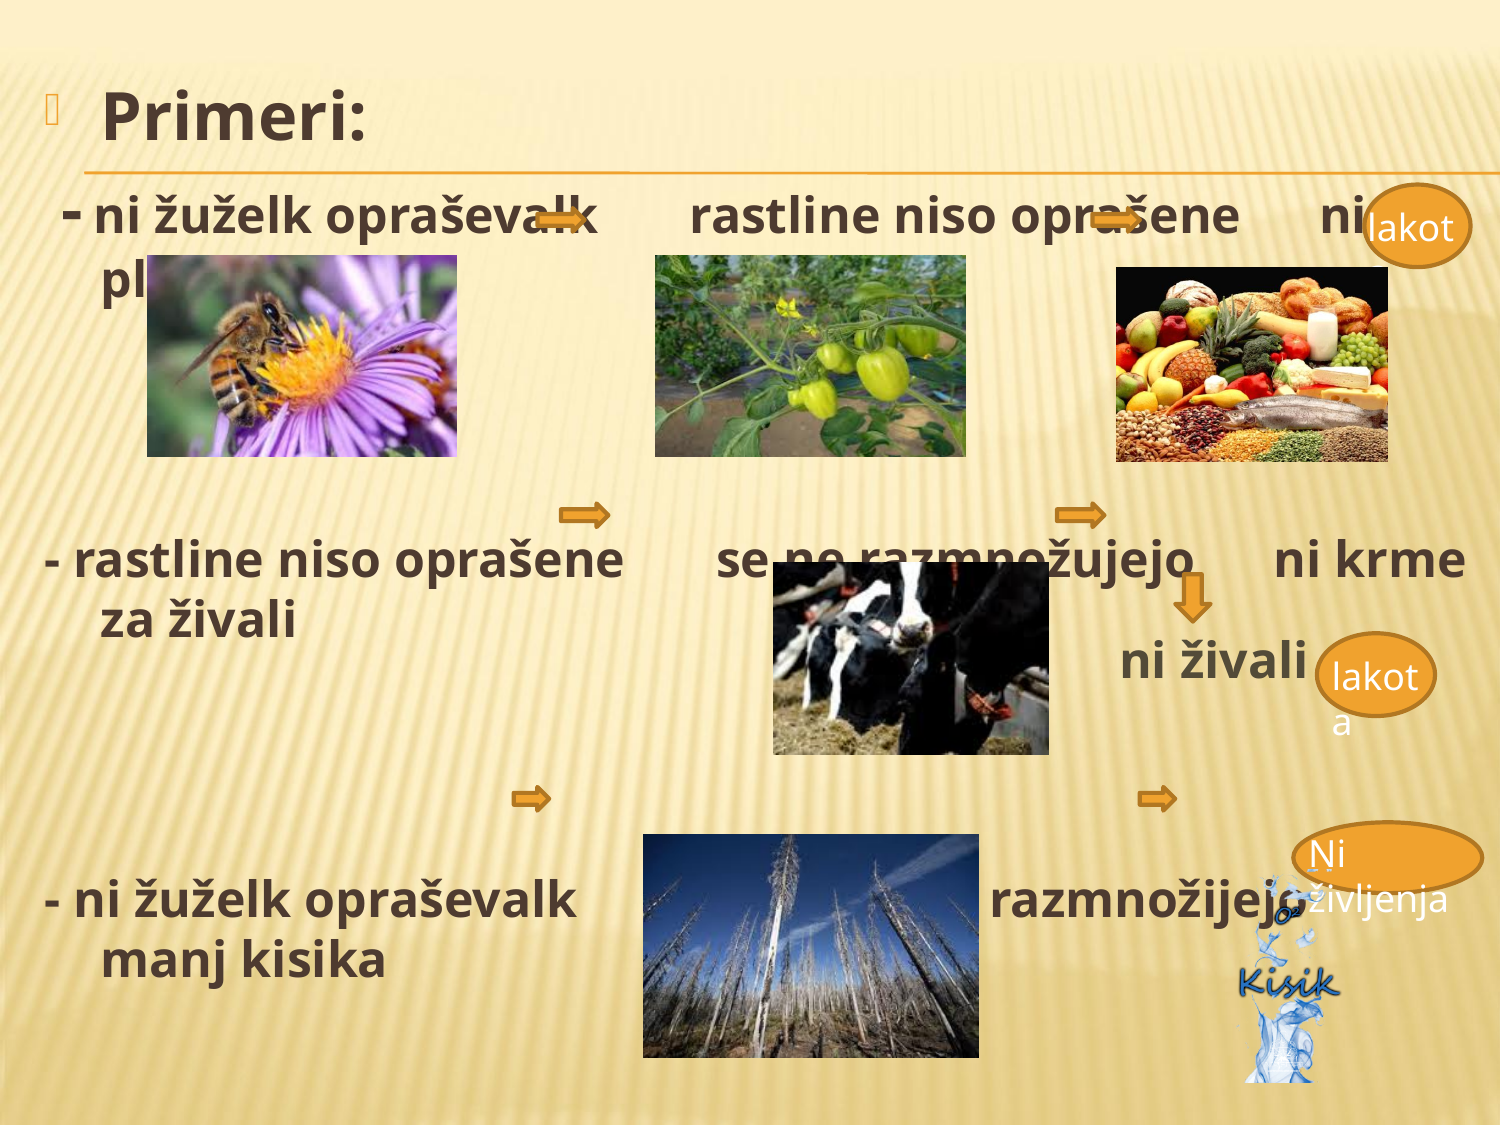

# Primeri:
 - ni žuželk opraševalk rastline niso oprašene ni plodov
- rastline niso oprašene se ne razmnožujejo ni krme za živali
- ni žuželk opraševalk rastline se ne razmnožijejo manj kisika
lakota
ni živali
lakota
Ni življenja